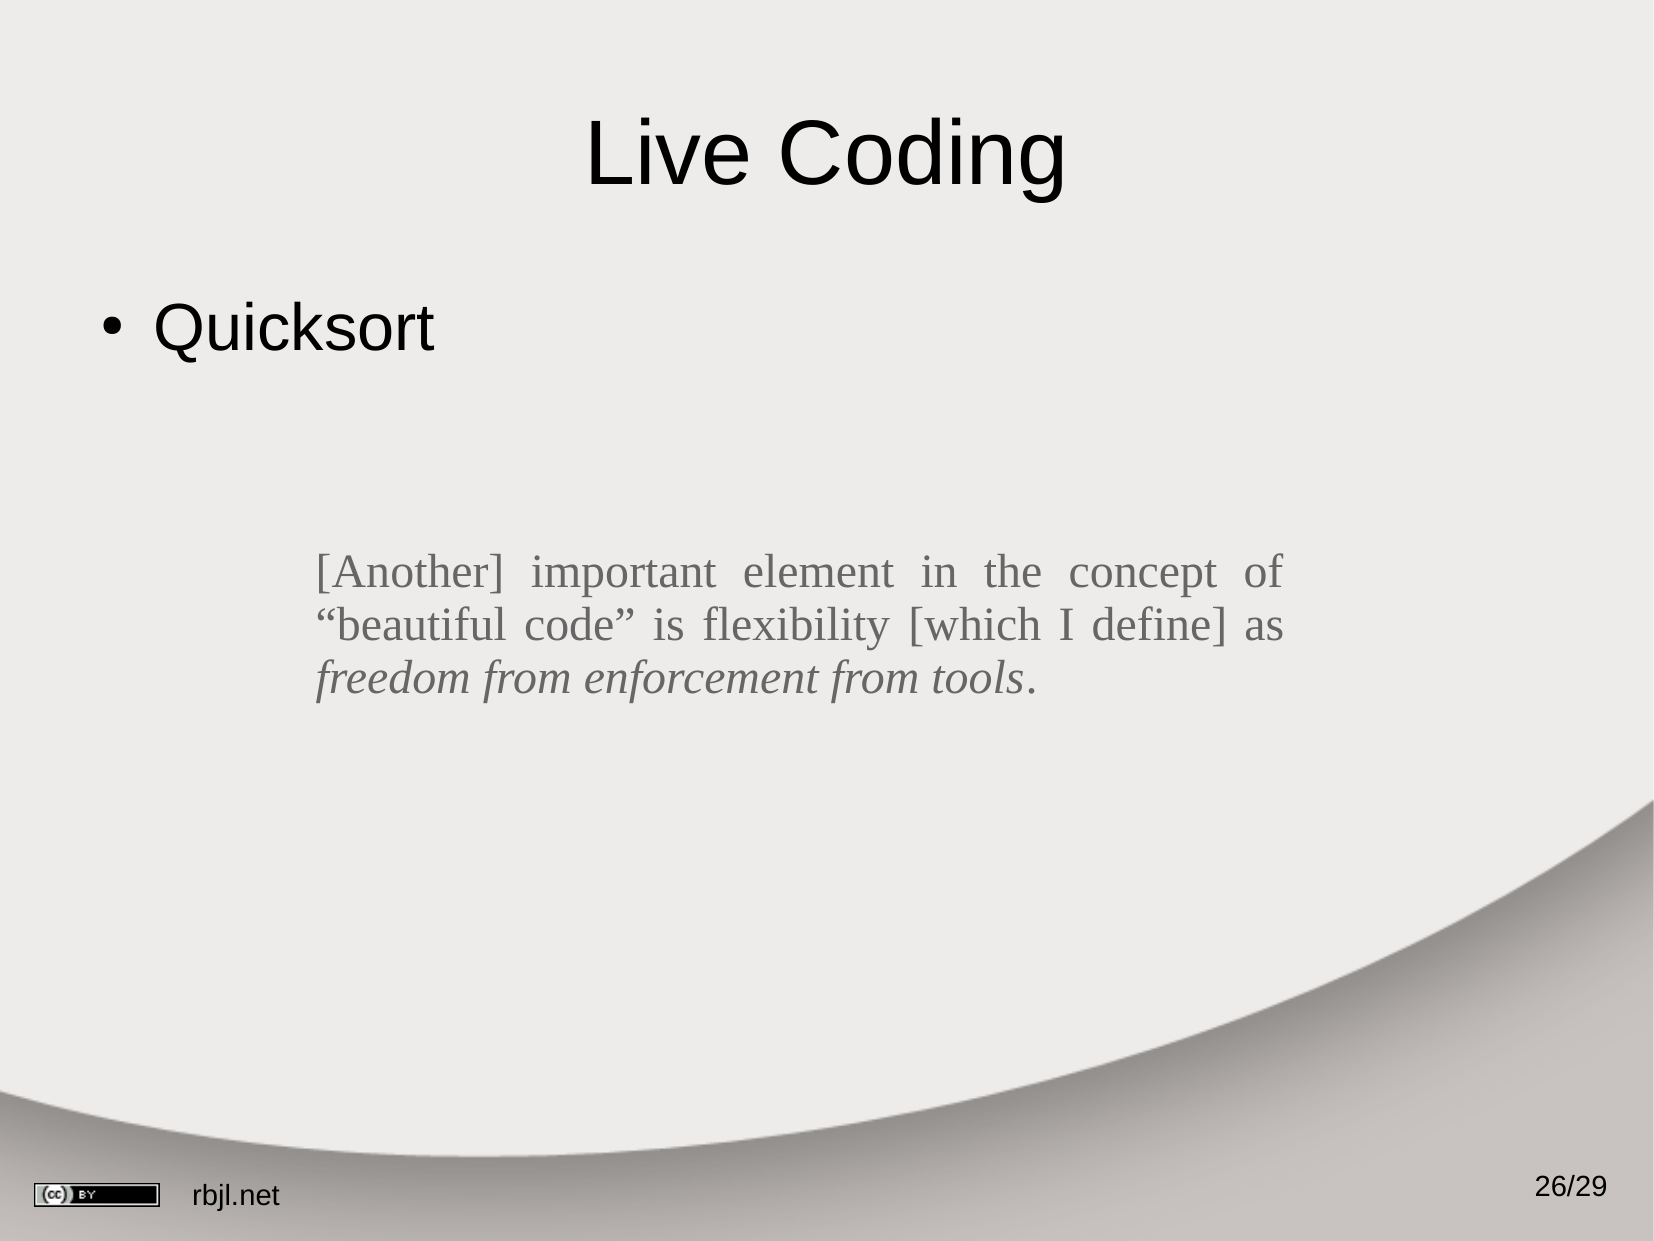

# Live Coding
Quicksort
[Another] important element in the concept of “beautiful code” is flexibility [which I define] as freedom from enforcement from tools.
26